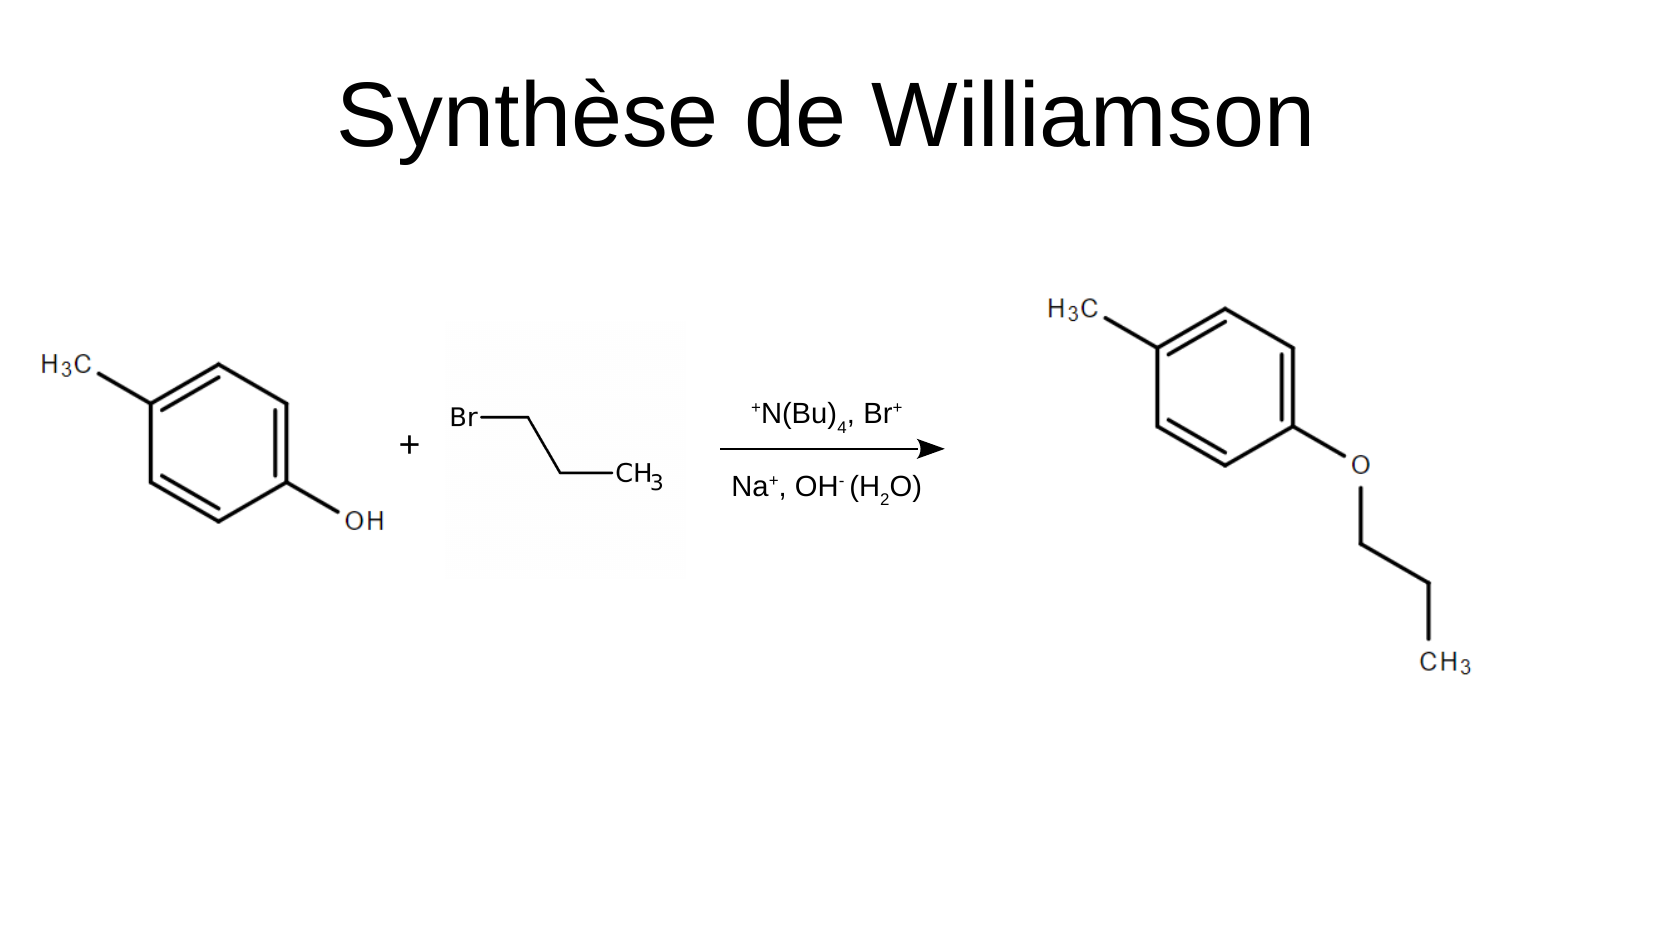

# Synthèse de Williamson
+N(Bu)4, Br+
Na+, OH- (H2O)
+